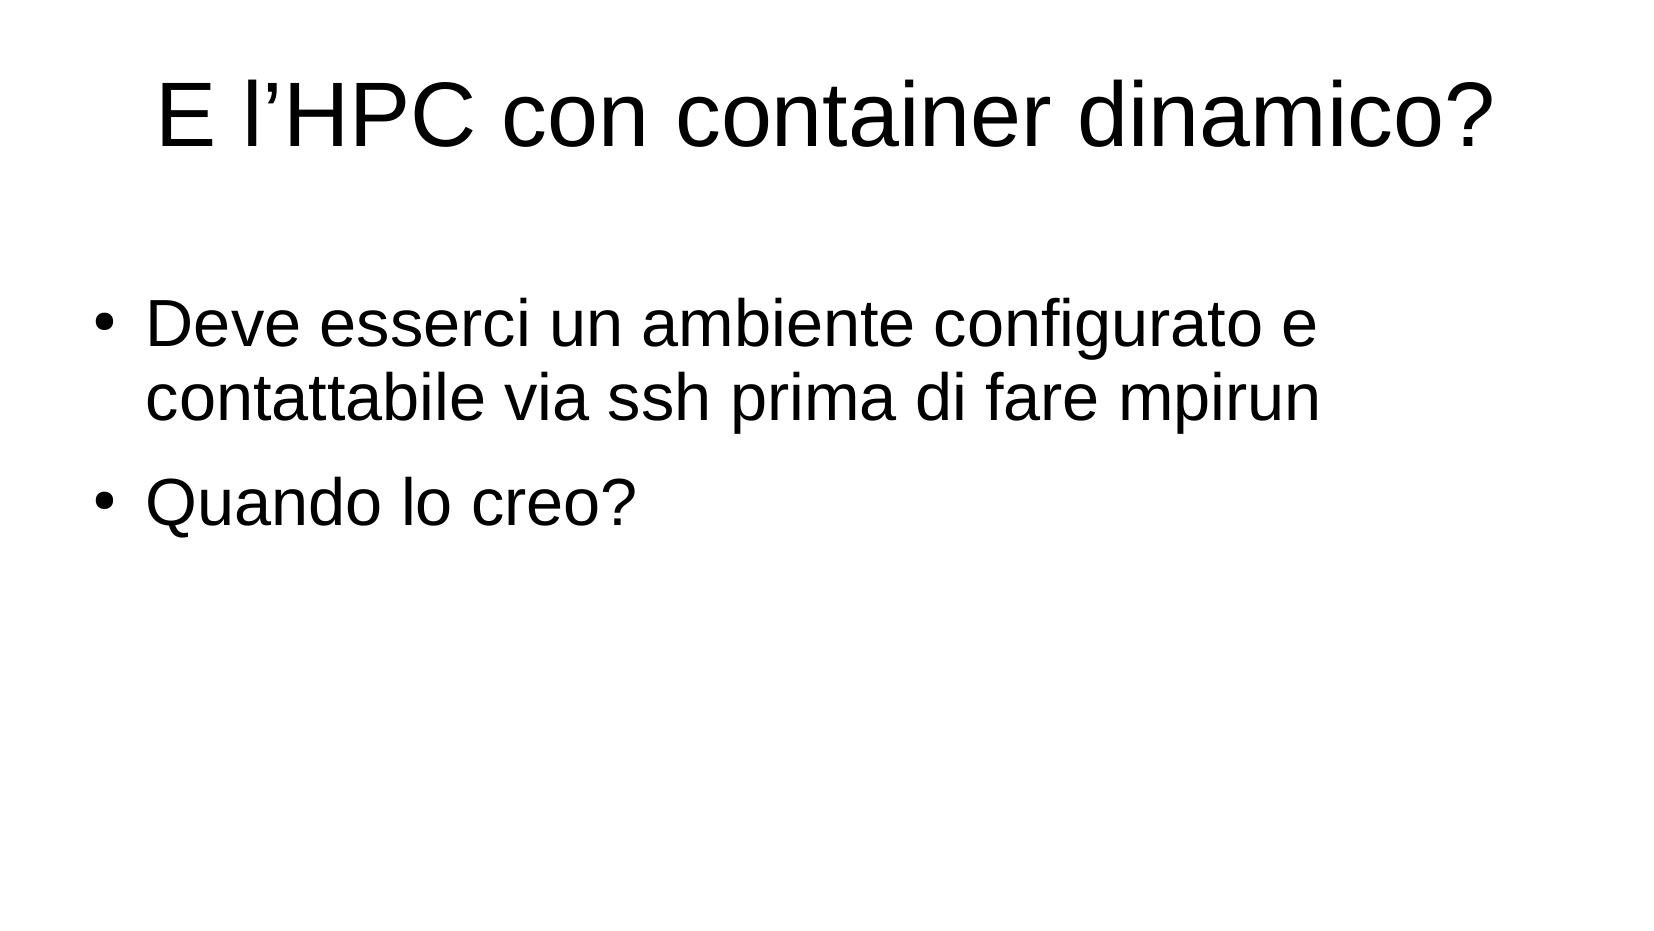

# E l’HPC con container dinamico?
Deve esserci un ambiente configurato e contattabile via ssh prima di fare mpirun
Quando lo creo?